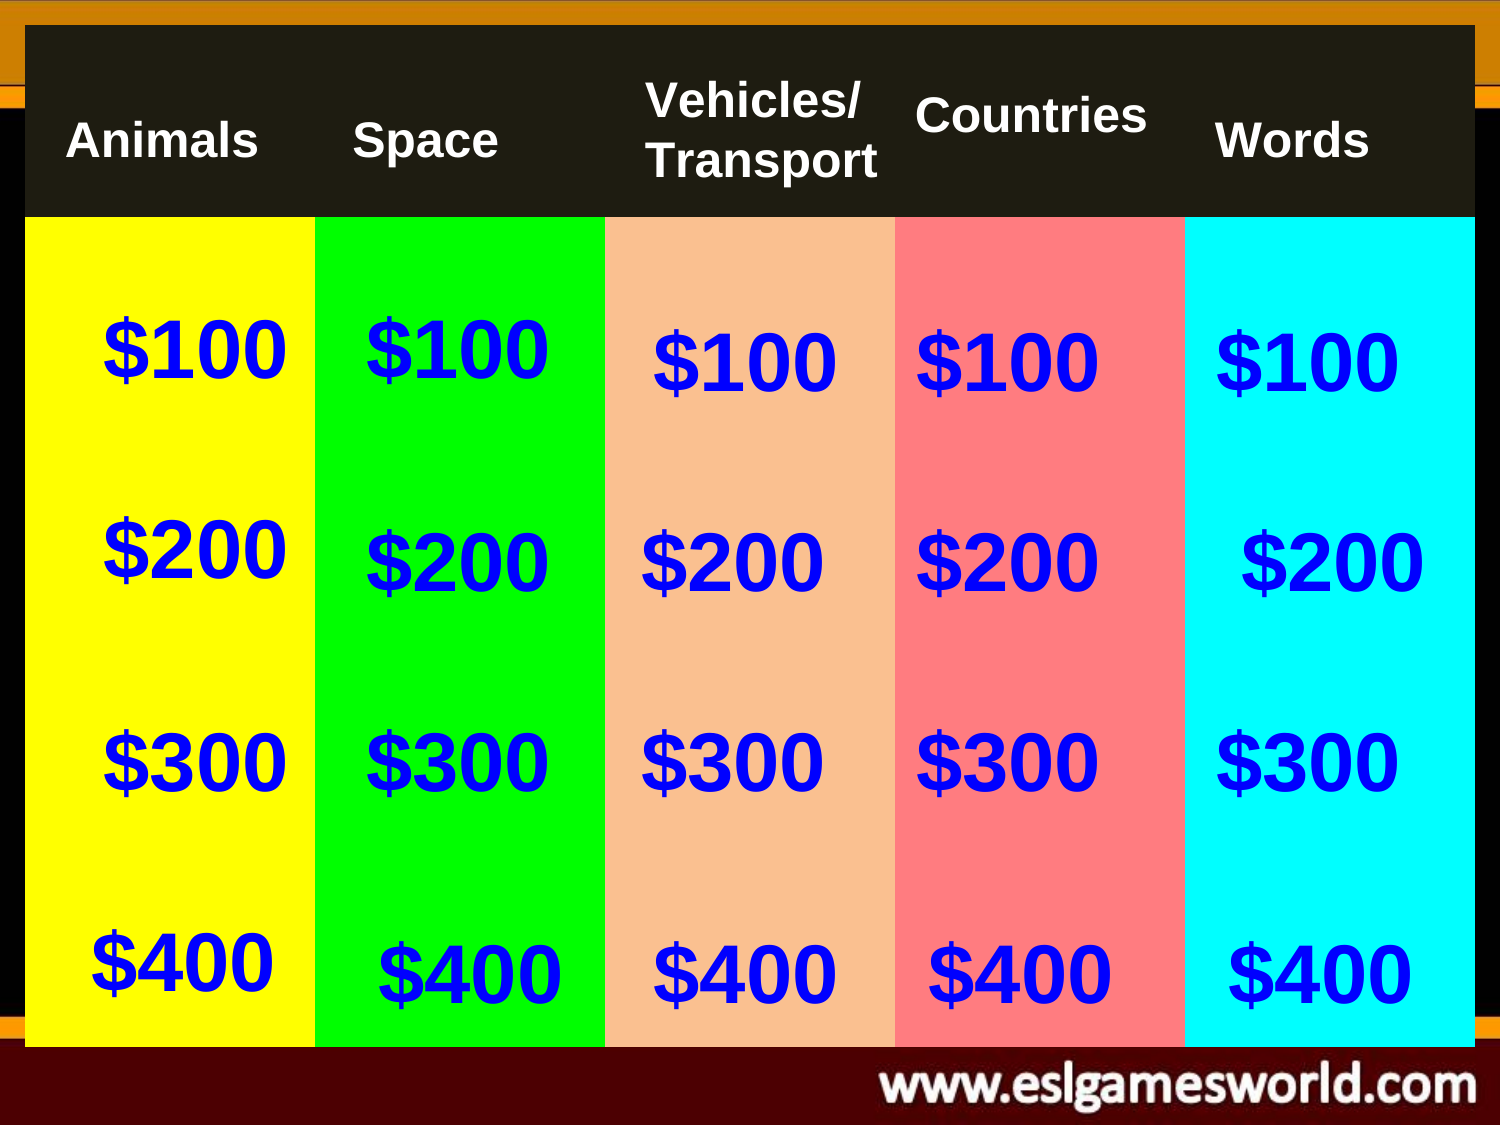

| | | | | |
| --- | --- | --- | --- | --- |
| | | | | |
| | | | | |
| | | | | |
| | | | | |
Vehicles/ Transport
Countries
Animals
Space
Words
$100
$100
$100
$100
$100
$200
$200
$200
$200
$200
$300
$300
$300
$300
$300
$400
$400
$400
$400
$400